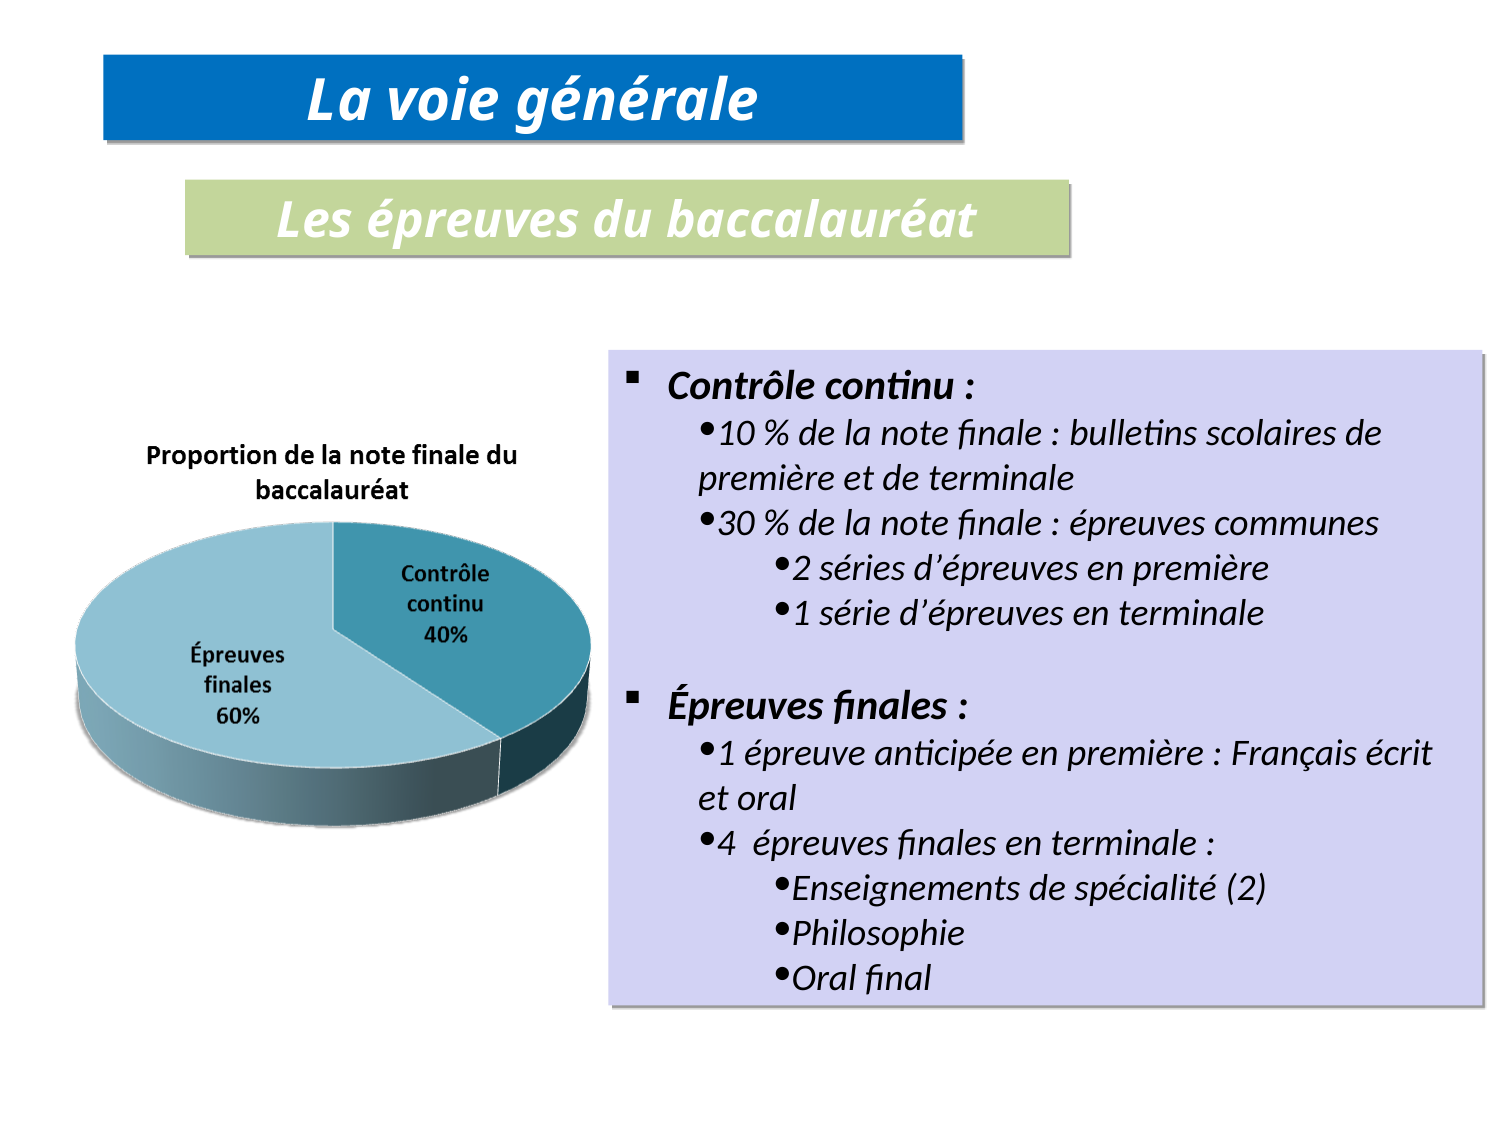

La voie générale
Les épreuves du baccalauréat
Contrôle continu :
10 % de la note finale : bulletins scolaires de première et de terminale
30 % de la note finale : épreuves communes
2 séries d’épreuves en première
1 série d’épreuves en terminale
Épreuves finales :
1 épreuve anticipée en première : Français écrit et oral
4 épreuves finales en terminale :
Enseignements de spécialité (2)
Philosophie
Oral final